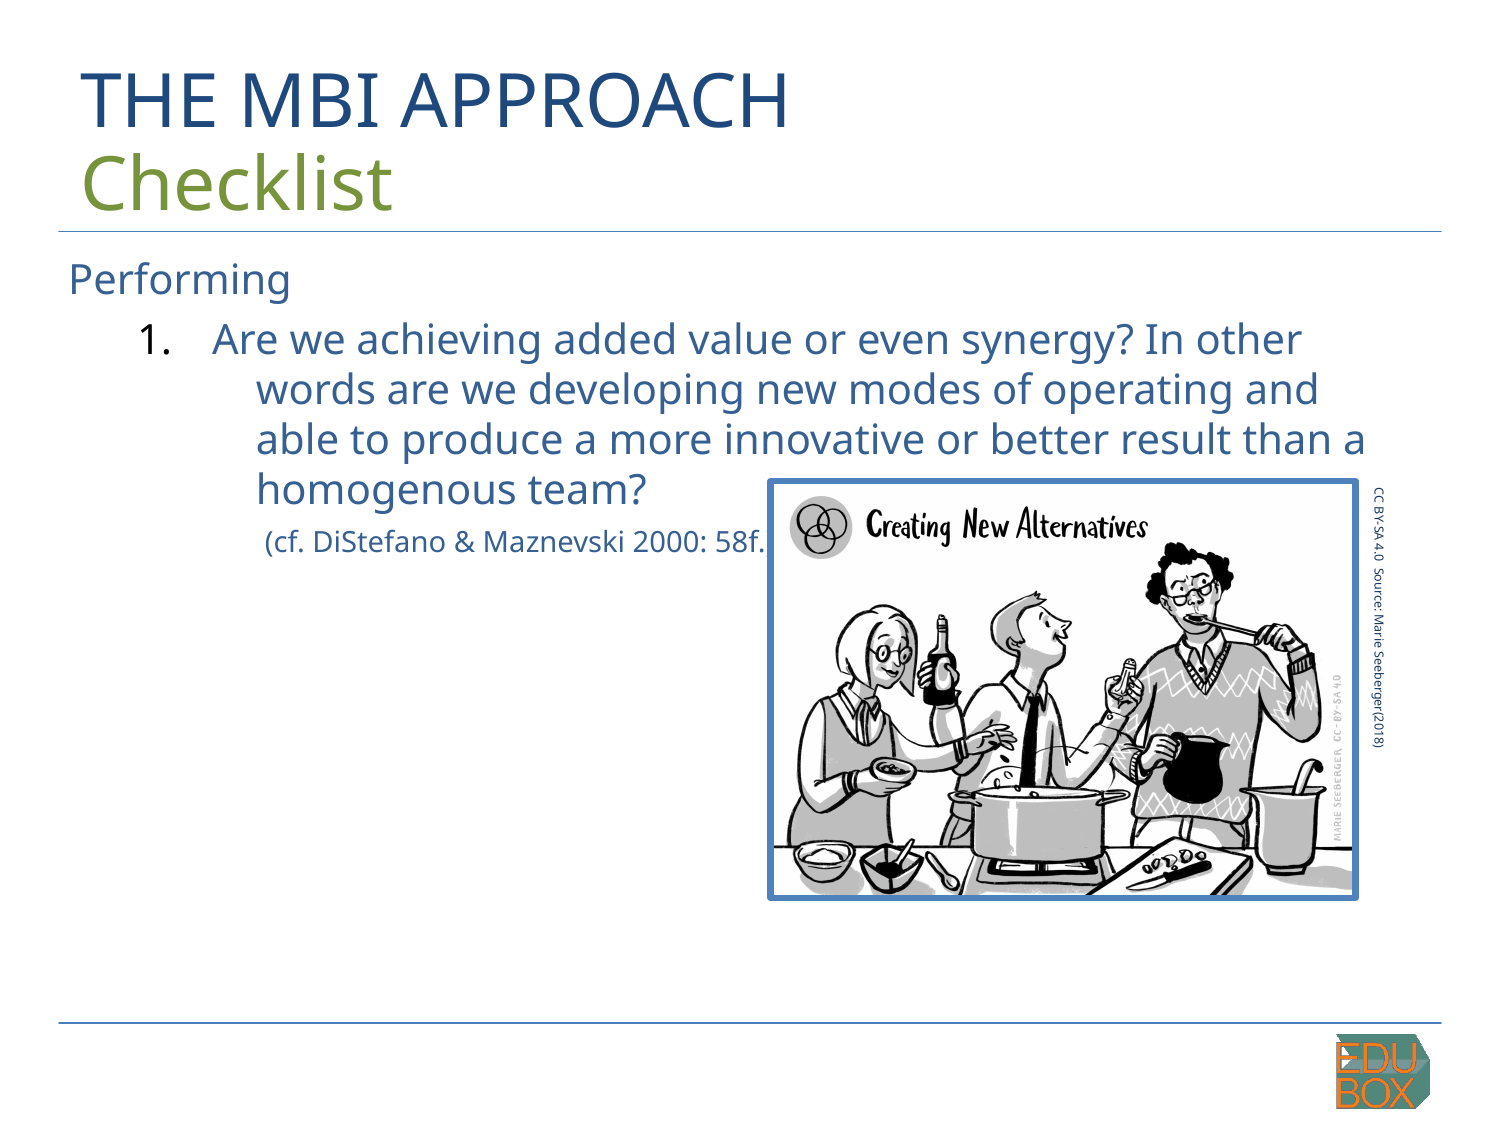

# THE MBI APPROACH
Checklist
Performing
Are we achieving added value or even synergy? In other words are we developing new modes of operating and able to produce a more innovative or better result than a homogenous team?
(cf. DiStefano & Maznevski 2000: 58f.)
CC BY-SA 4.0 Source: Marie Seeberger(2018)